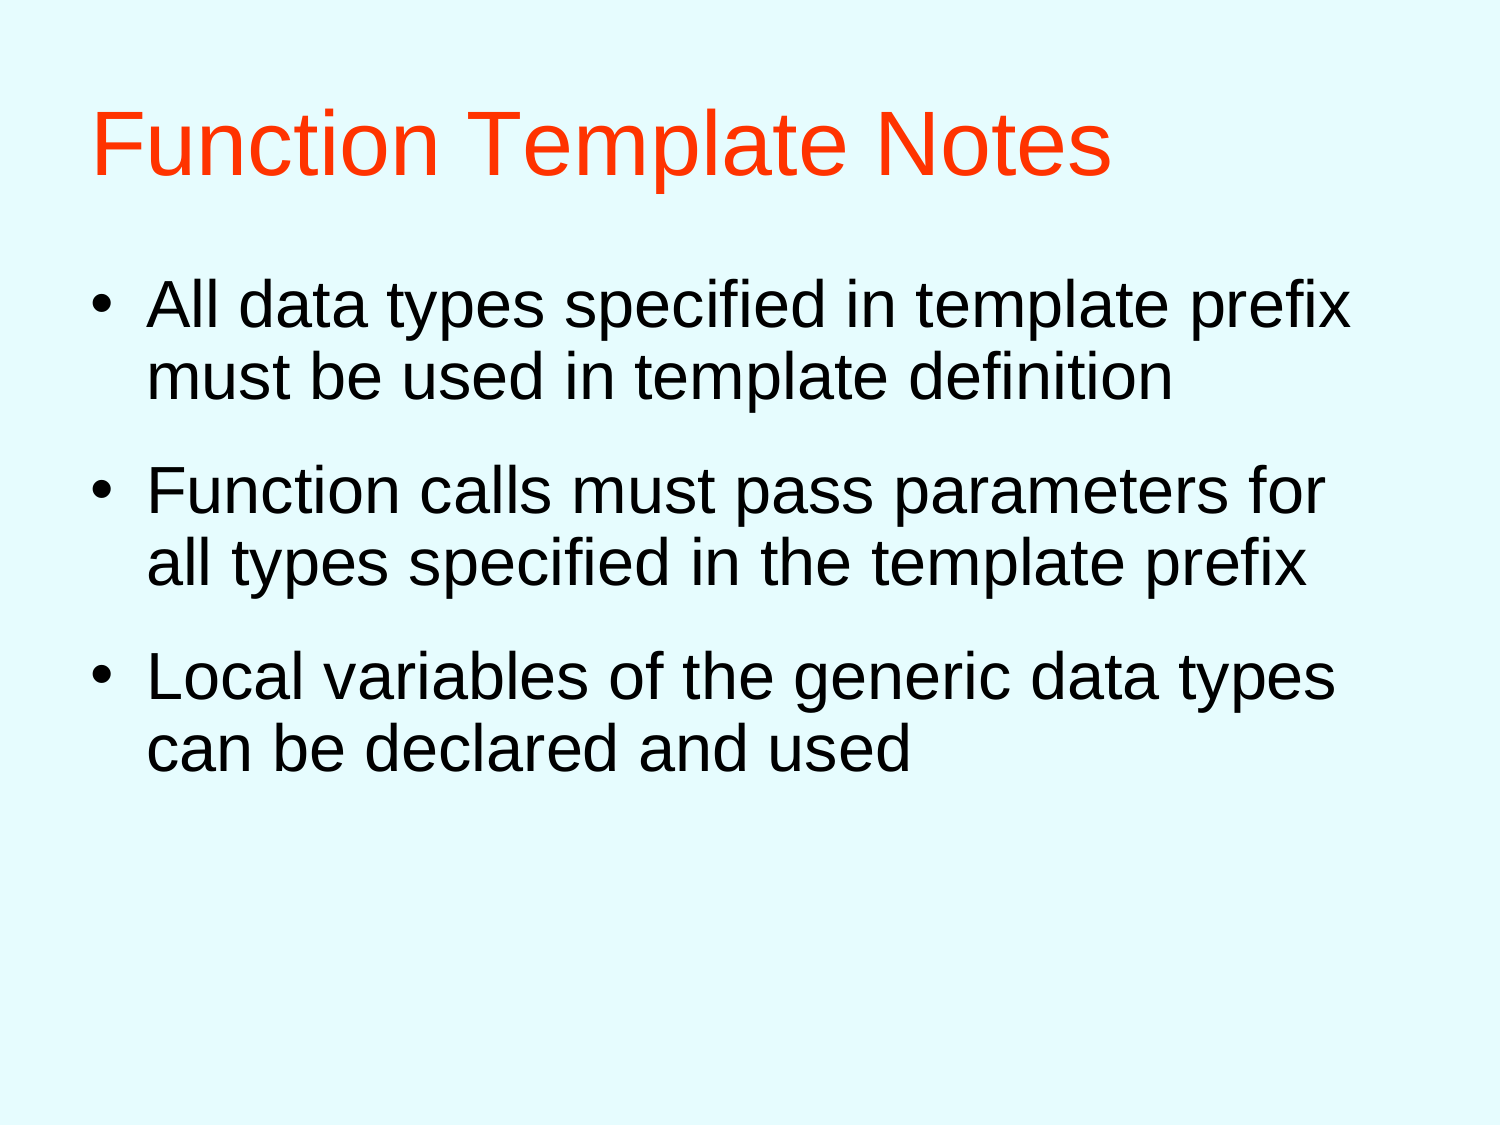

# Function Template Notes
All data types specified in template prefix must be used in template definition
Function calls must pass parameters for all types specified in the template prefix
Local variables of the generic data types can be declared and used